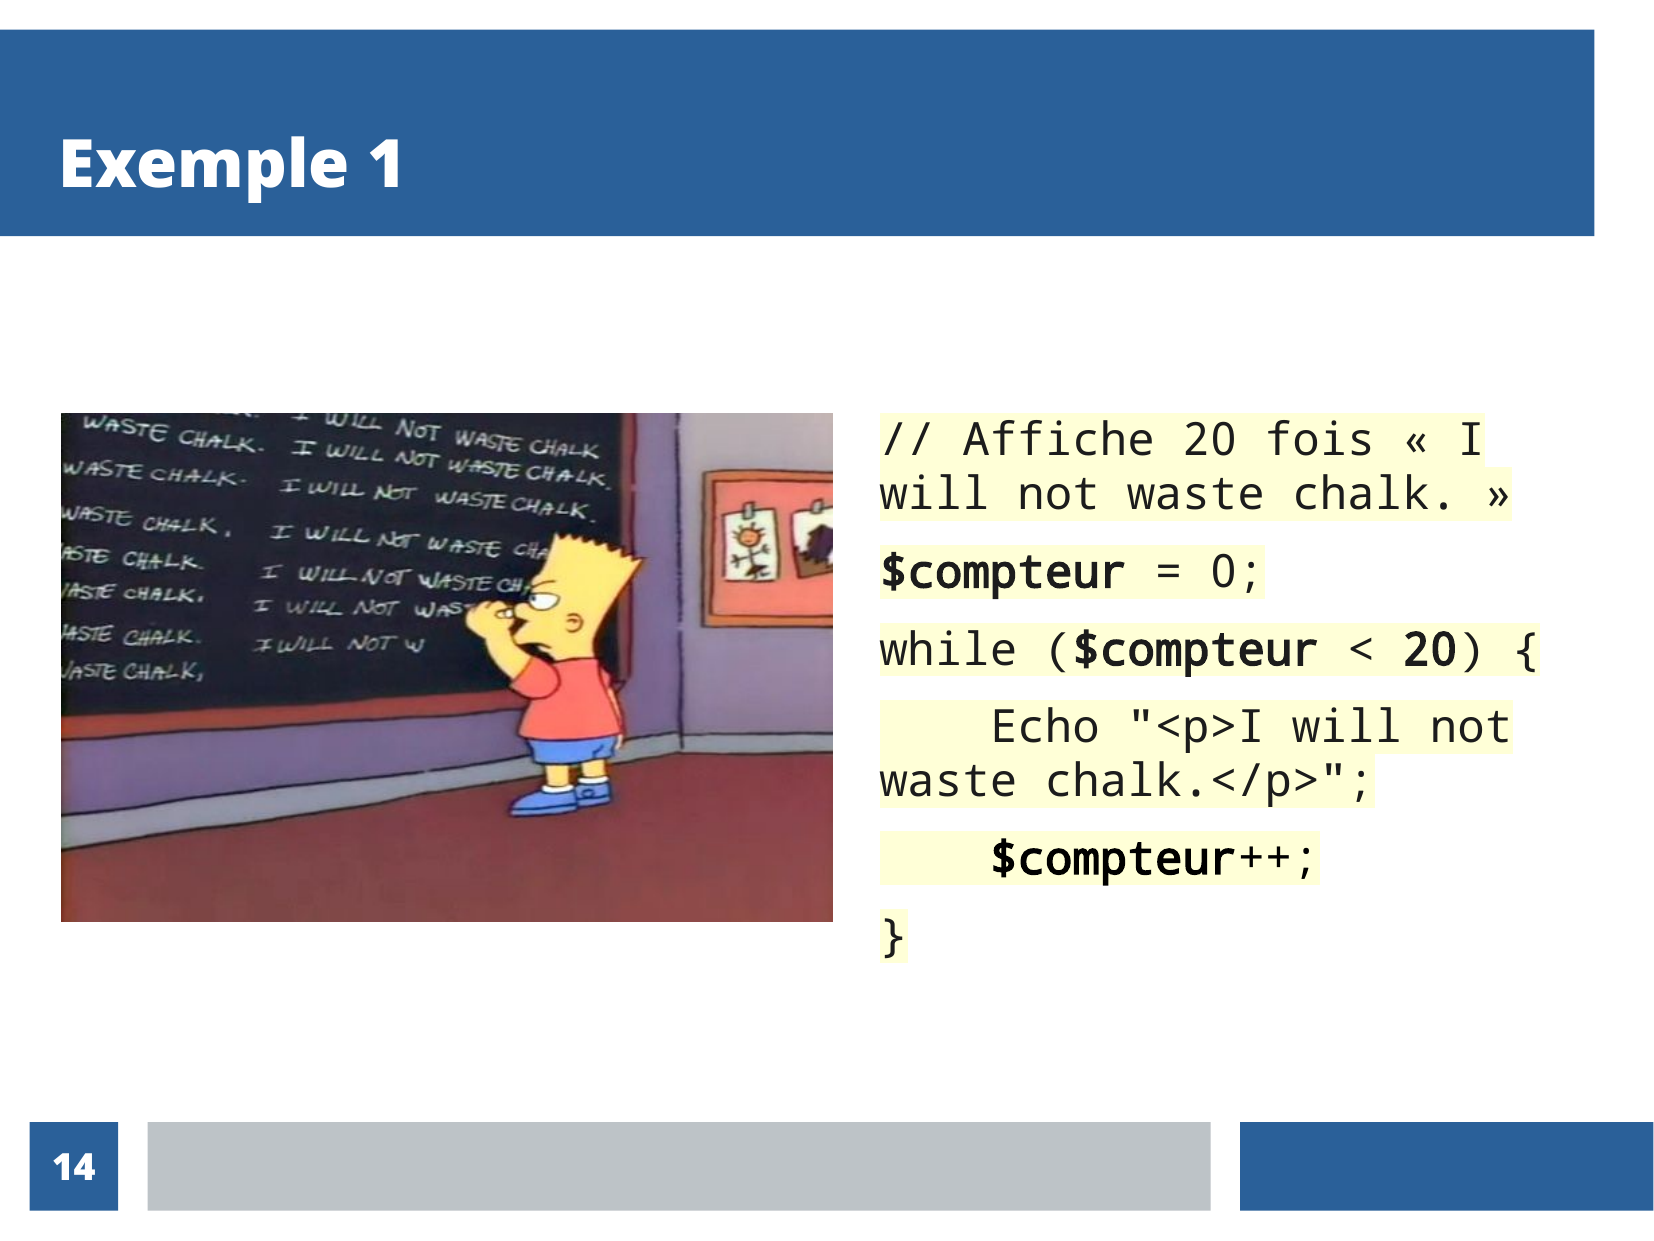

# Exemple 1
// Affiche 20 fois « I will not waste chalk. »
$compteur = 0;
while ($compteur < 20) {
 Echo "<p>I will not waste chalk.</p>";
 $compteur++;
}
14